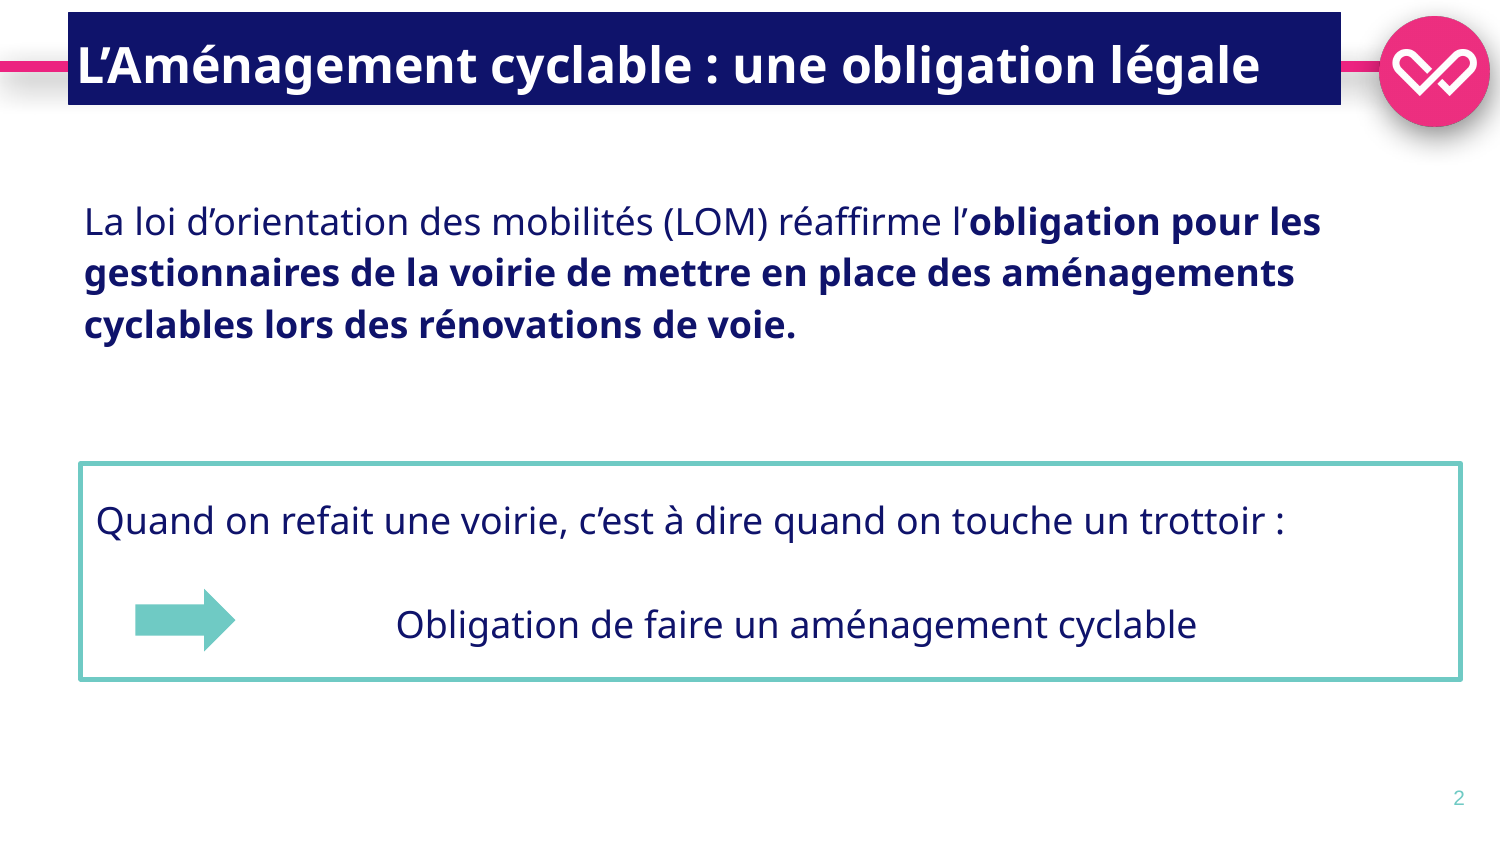

L’Aménagement cyclable : une obligation légale
La loi d’orientation des mobilités (LOM) réaffirme l’obligation pour les gestionnaires de la voirie de mettre en place des aménagements cyclables lors des rénovations de voie.
Quand on refait une voirie, c’est à dire quand on touche un trottoir :
 		Obligation de faire un aménagement cyclable